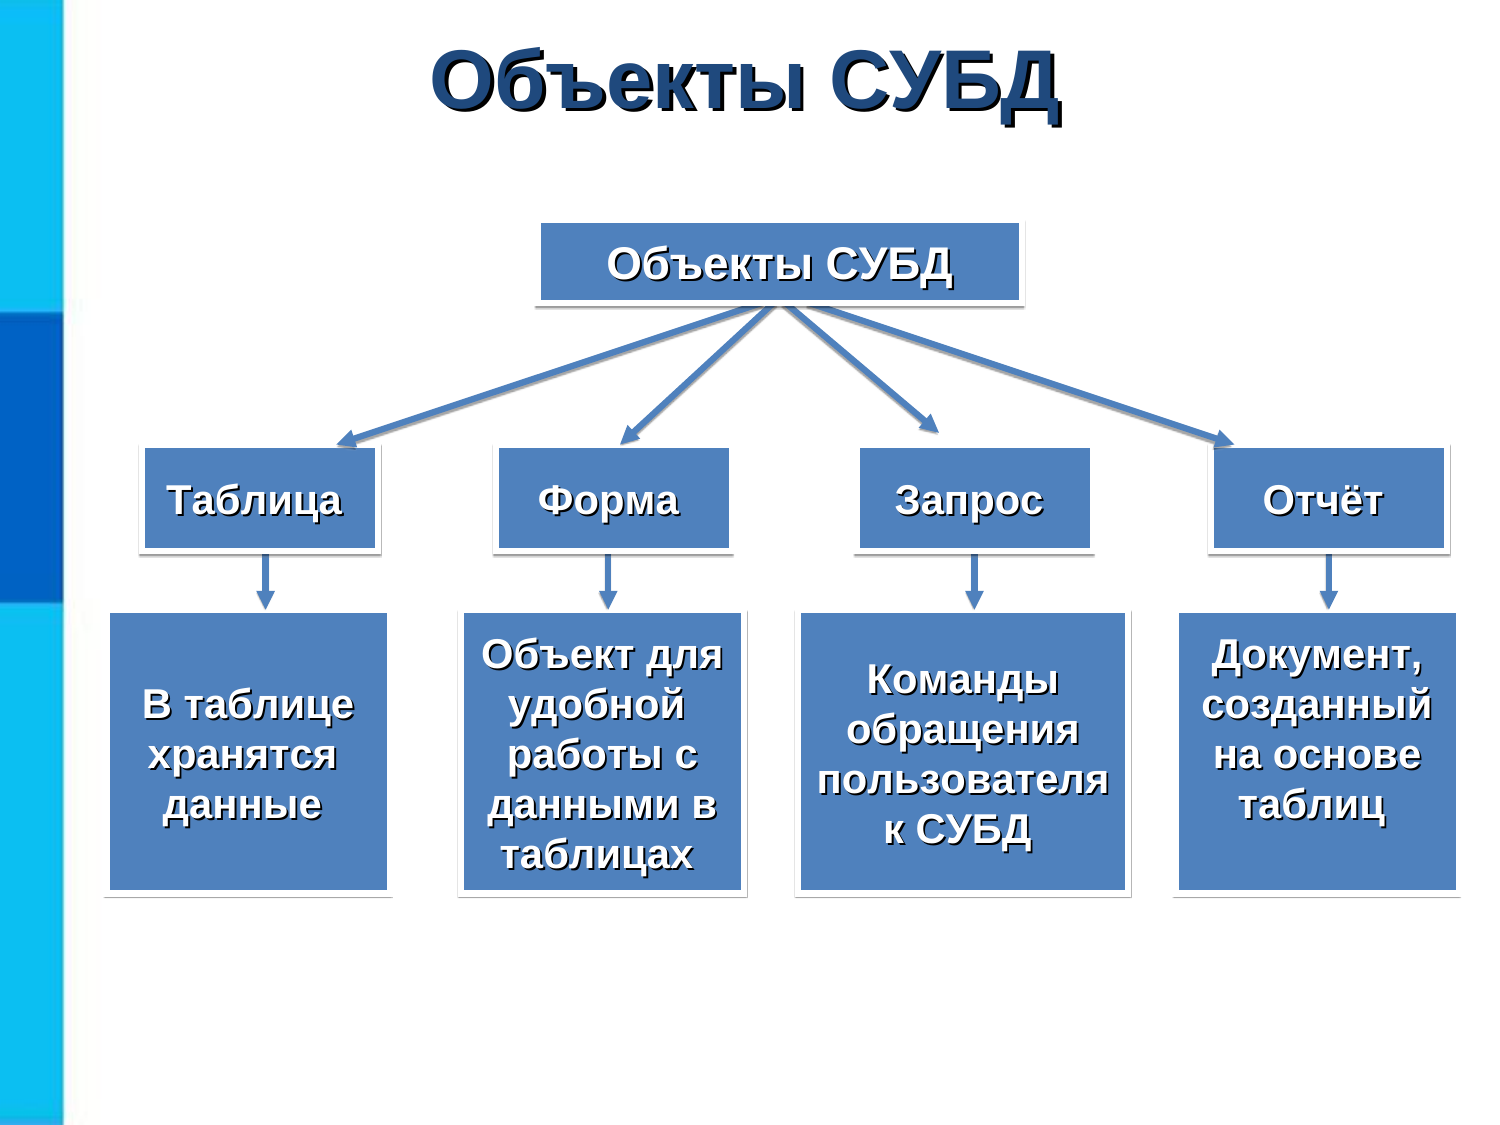

Объекты СУБД
Объекты СУБД
Таблица
Форма
Запрос
Отчёт
В таблице
хранятся
данные
Объект для
удобной
работы с
данными в
таблицах
Команды
обращения
пользователя
к СУБД
Документ,
созданный
на основе
таблиц